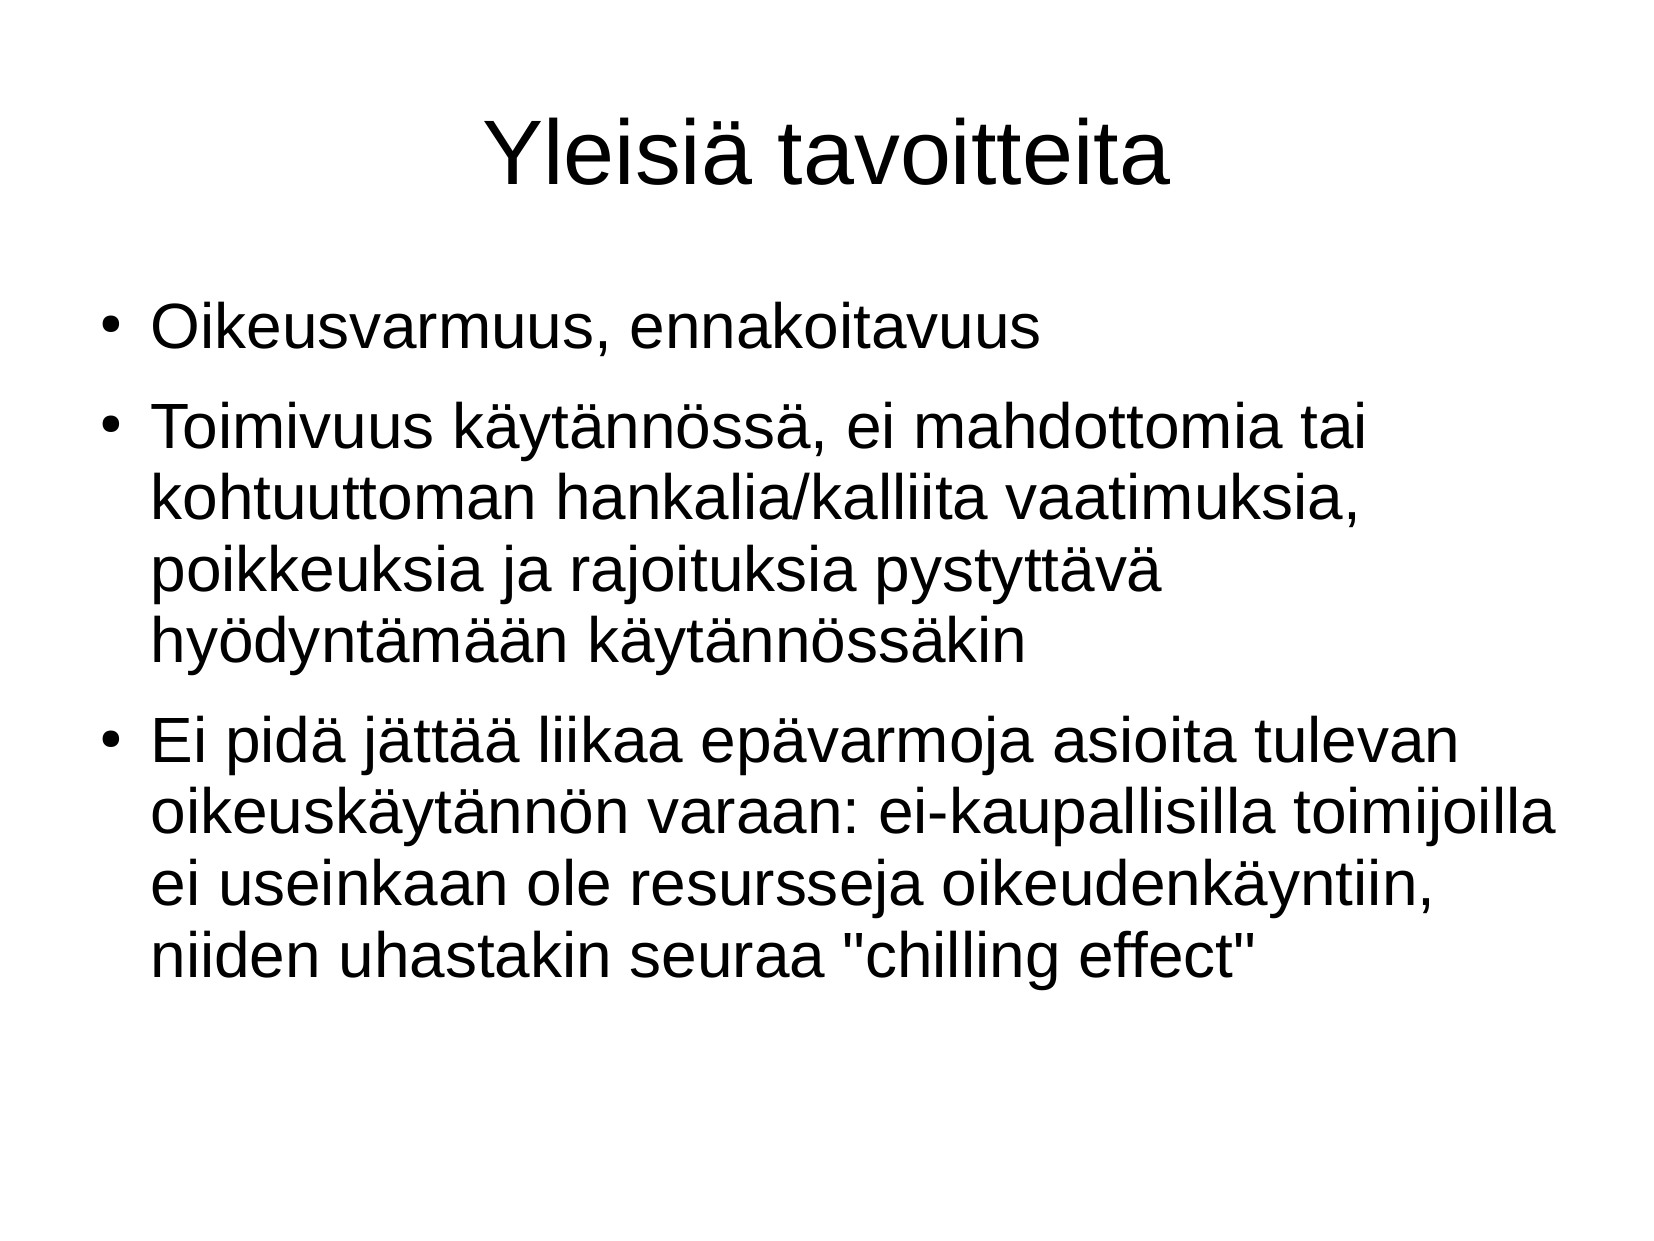

# Yleisiä tavoitteita
Oikeusvarmuus, ennakoitavuus
Toimivuus käytännössä, ei mahdottomia tai kohtuuttoman hankalia/kalliita vaatimuksia, poikkeuksia ja rajoituksia pystyttävä hyödyntämään käytännössäkin
Ei pidä jättää liikaa epävarmoja asioita tulevan oikeuskäytännön varaan: ei-kaupallisilla toimijoilla ei useinkaan ole resursseja oikeudenkäyntiin, niiden uhastakin seuraa "chilling effect"